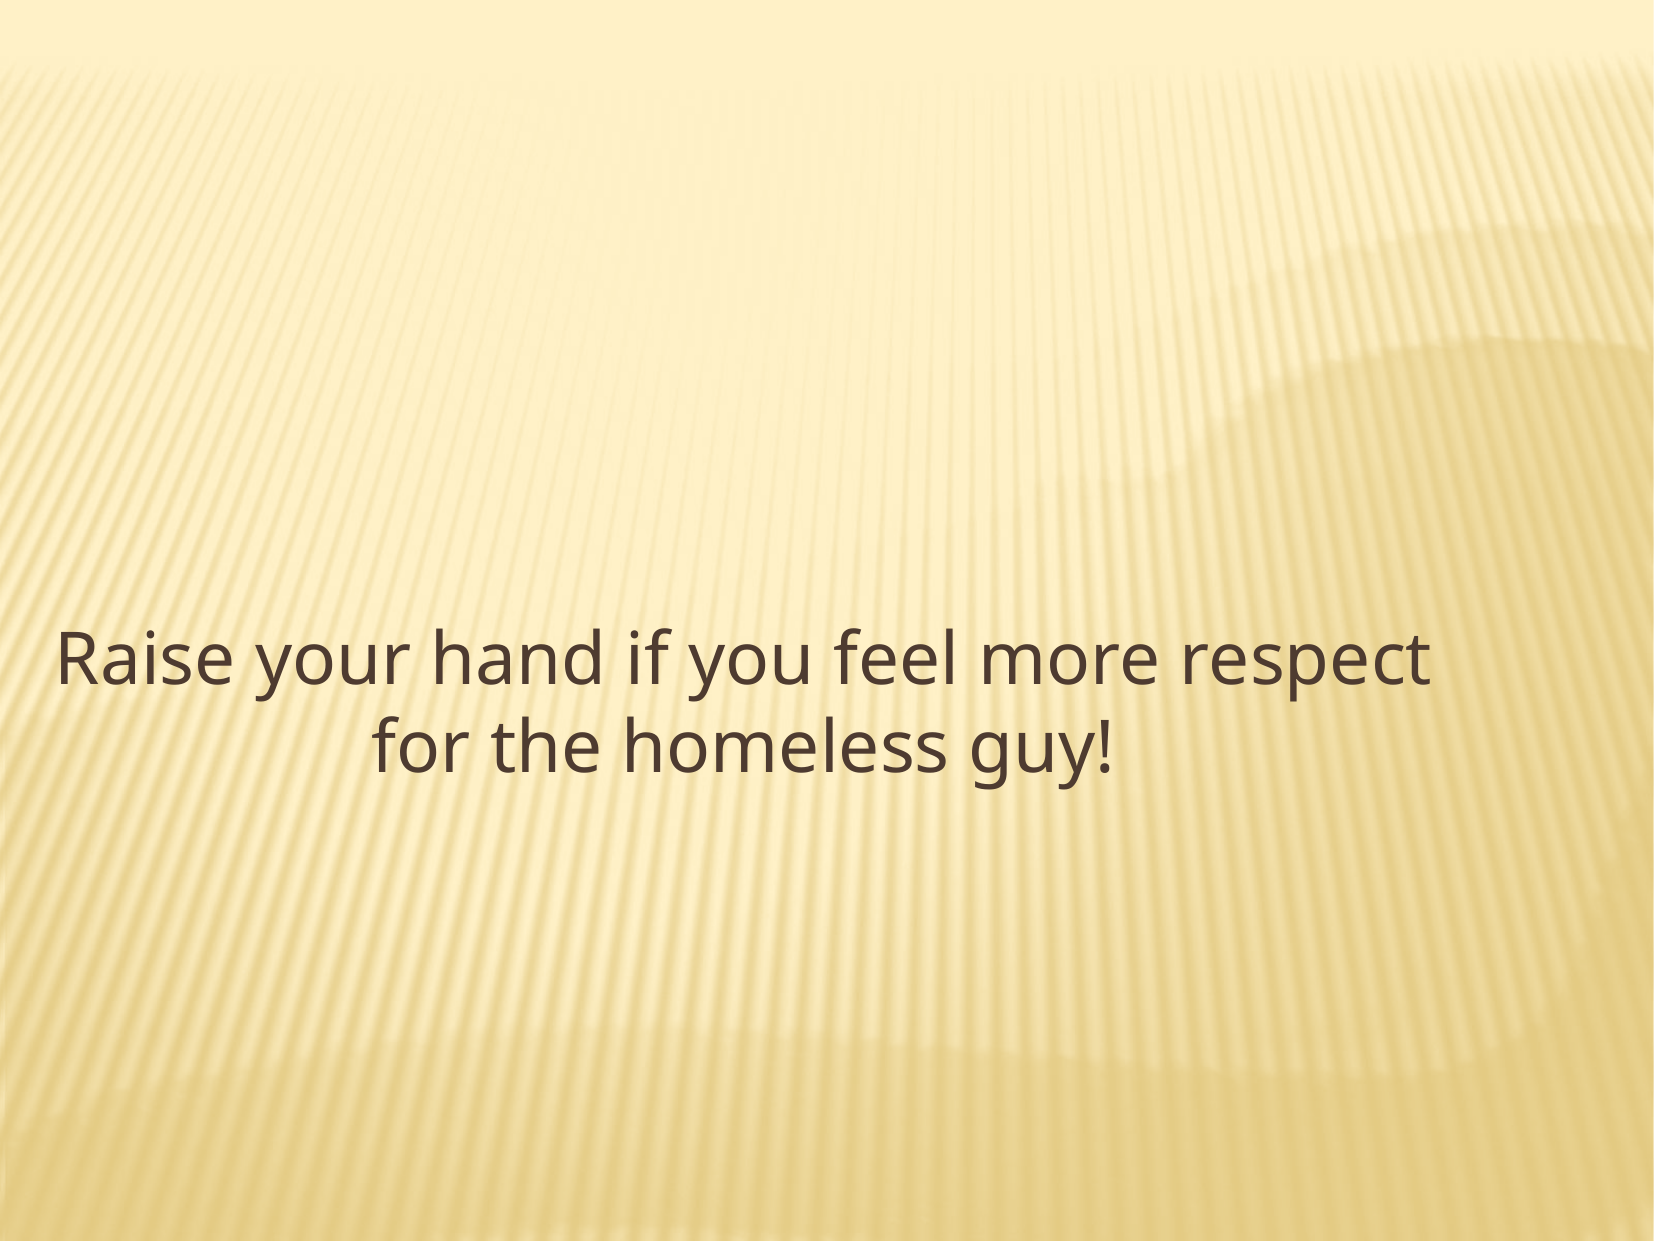

# Raise your hand if you feel more respect for the homeless guy!